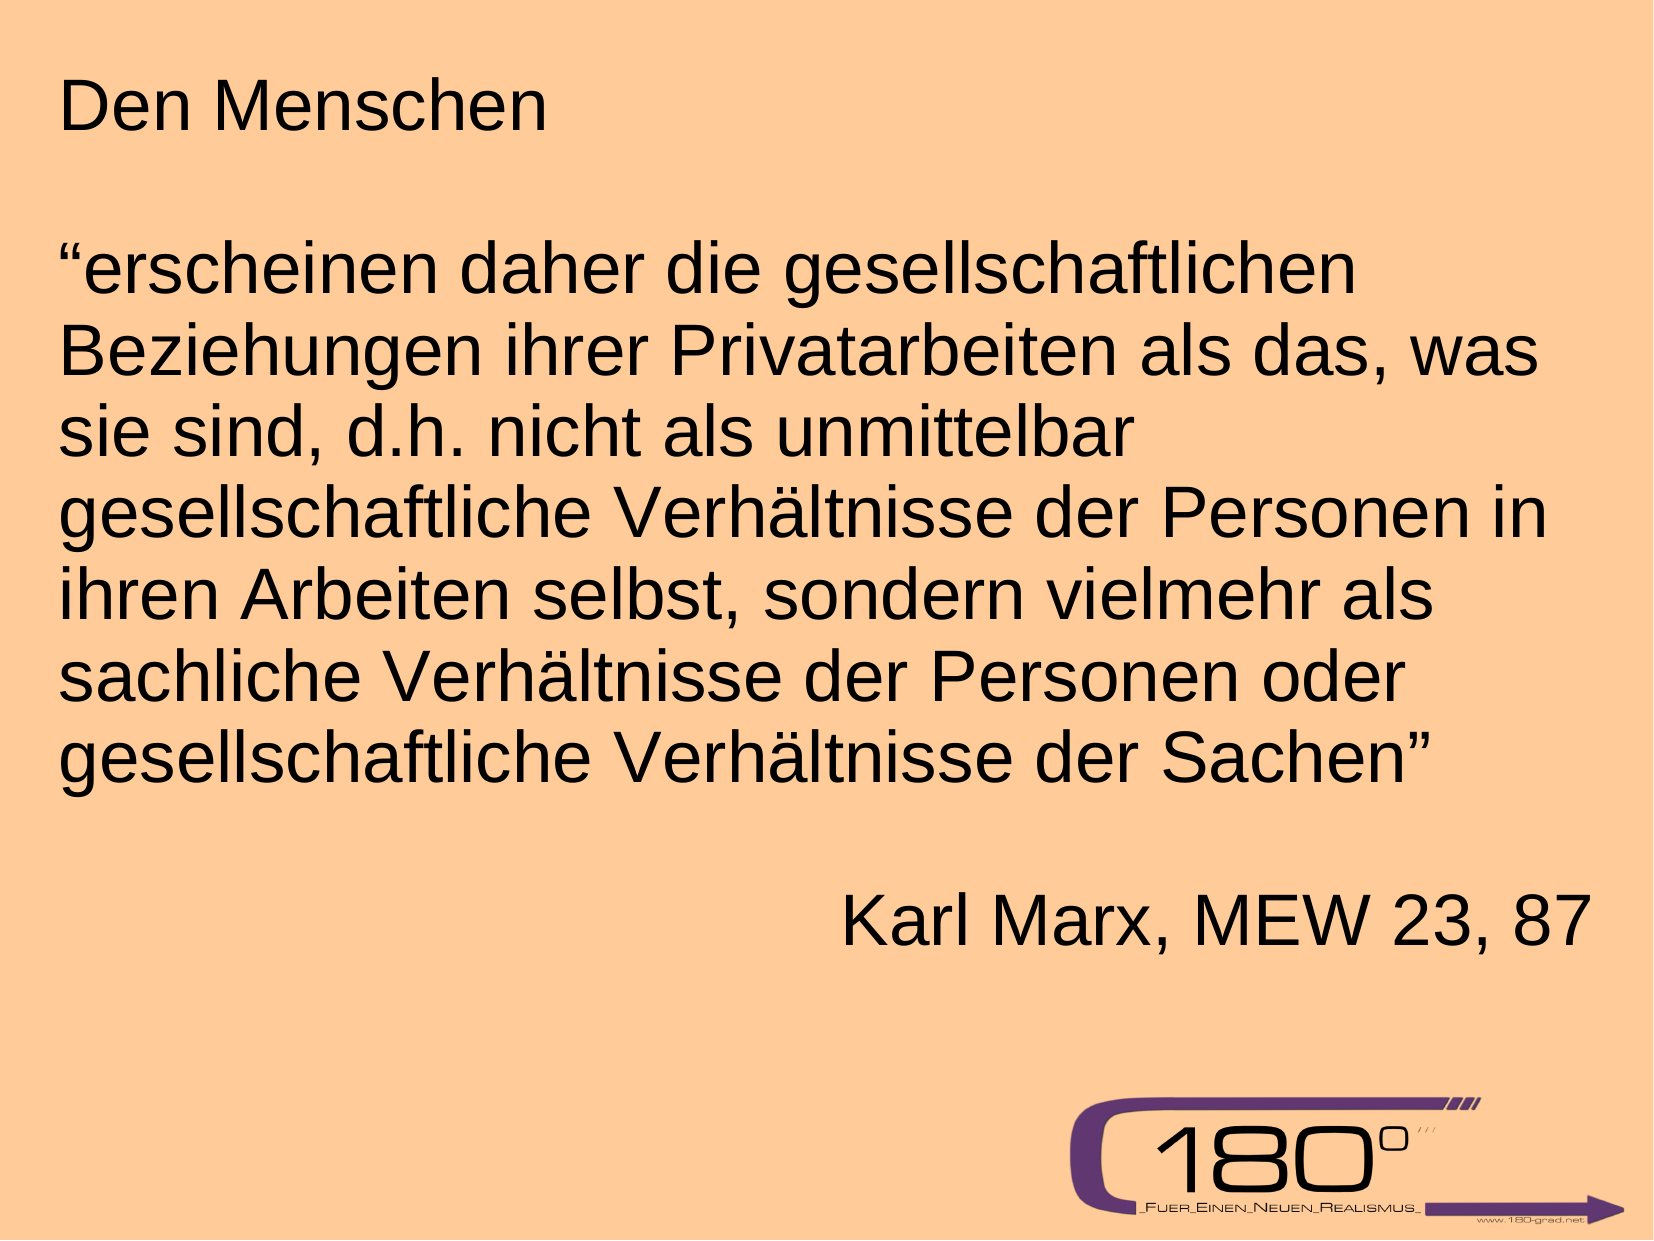

#
Den Menschen
“erscheinen daher die gesellschaftlichen Beziehungen ihrer Privatarbeiten als das, was sie sind, d.h. nicht als unmittelbar gesellschaftliche Verhältnisse der Personen in ihren Arbeiten selbst, sondern vielmehr als sachliche Verhältnisse der Personen oder gesellschaftliche Verhältnisse der Sachen”
Karl Marx, MEW 23, 87